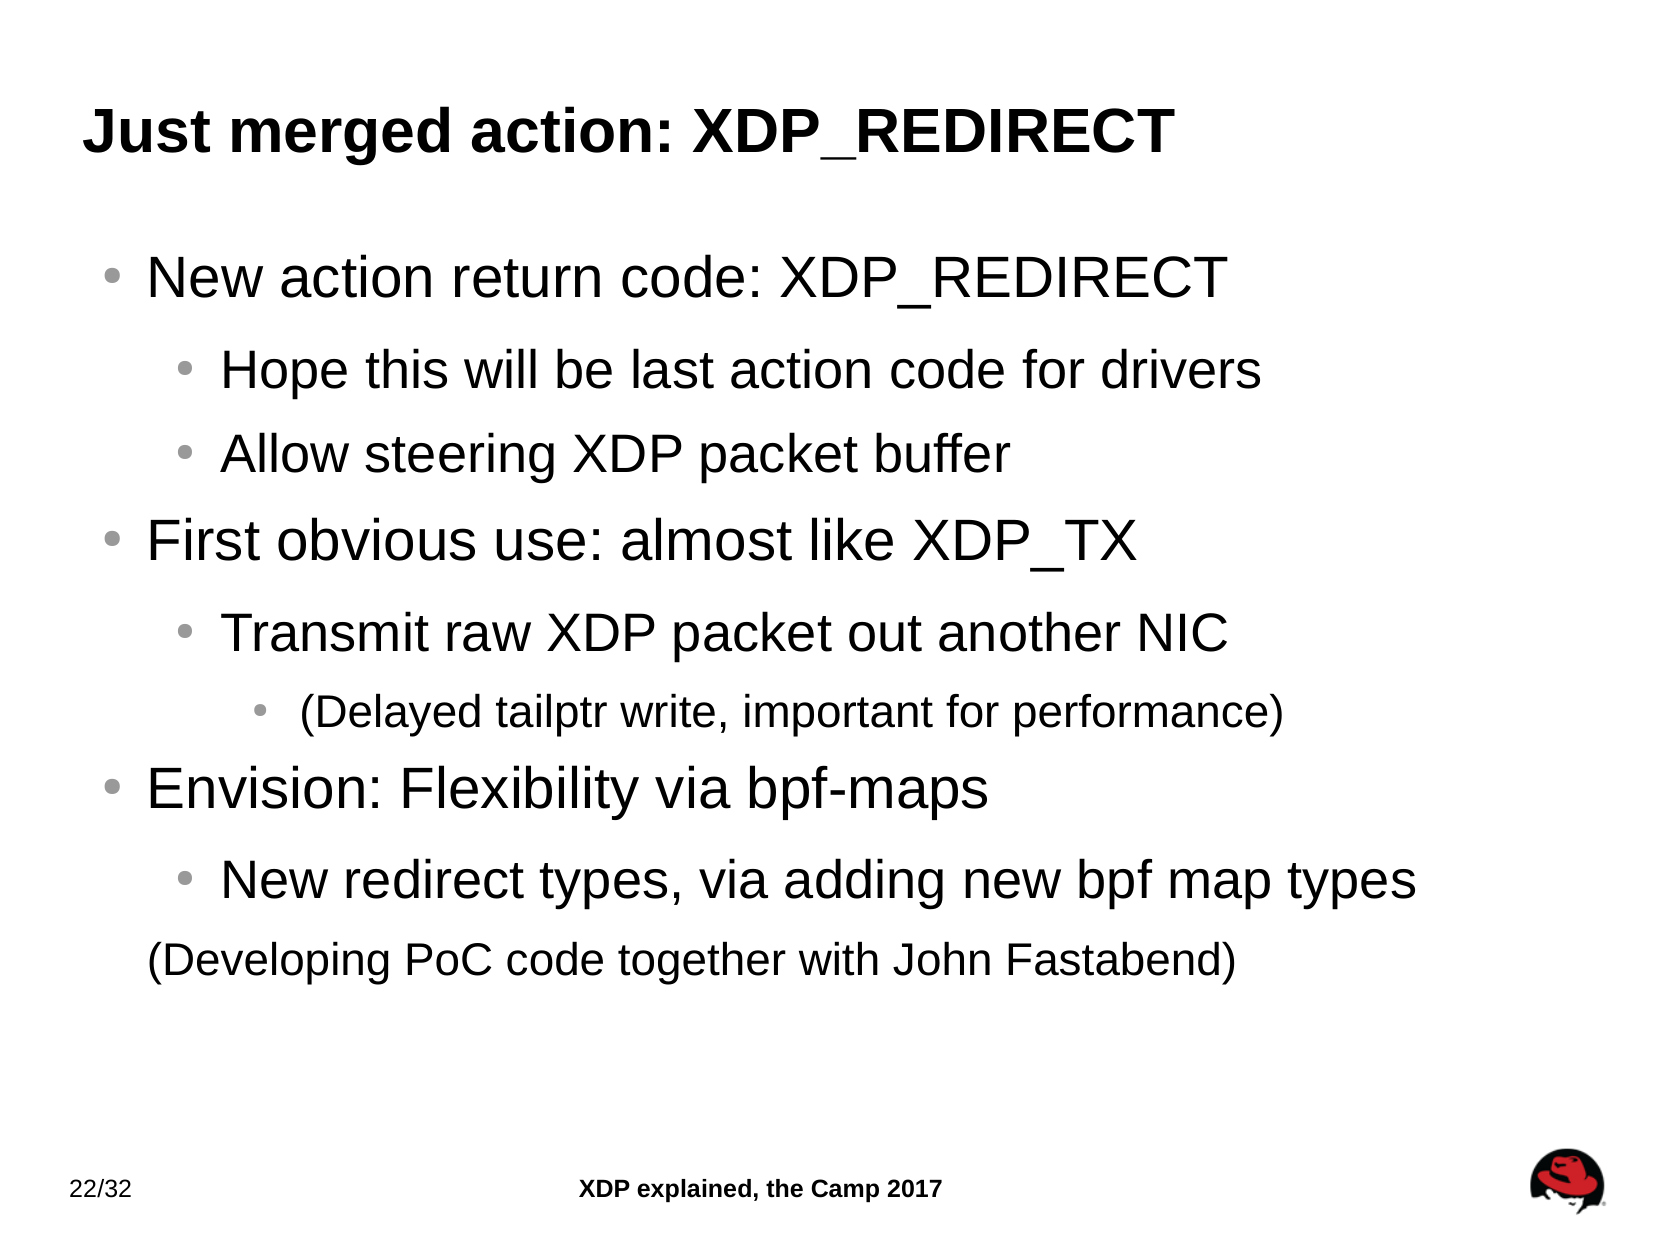

# Just merged action: XDP_REDIRECT
New action return code: XDP_REDIRECT
Hope this will be last action code for drivers
Allow steering XDP packet buffer
First obvious use: almost like XDP_TX
Transmit raw XDP packet out another NIC
(Delayed tailptr write, important for performance)
Envision: Flexibility via bpf-maps
New redirect types, via adding new bpf map types
(Developing PoC code together with John Fastabend)